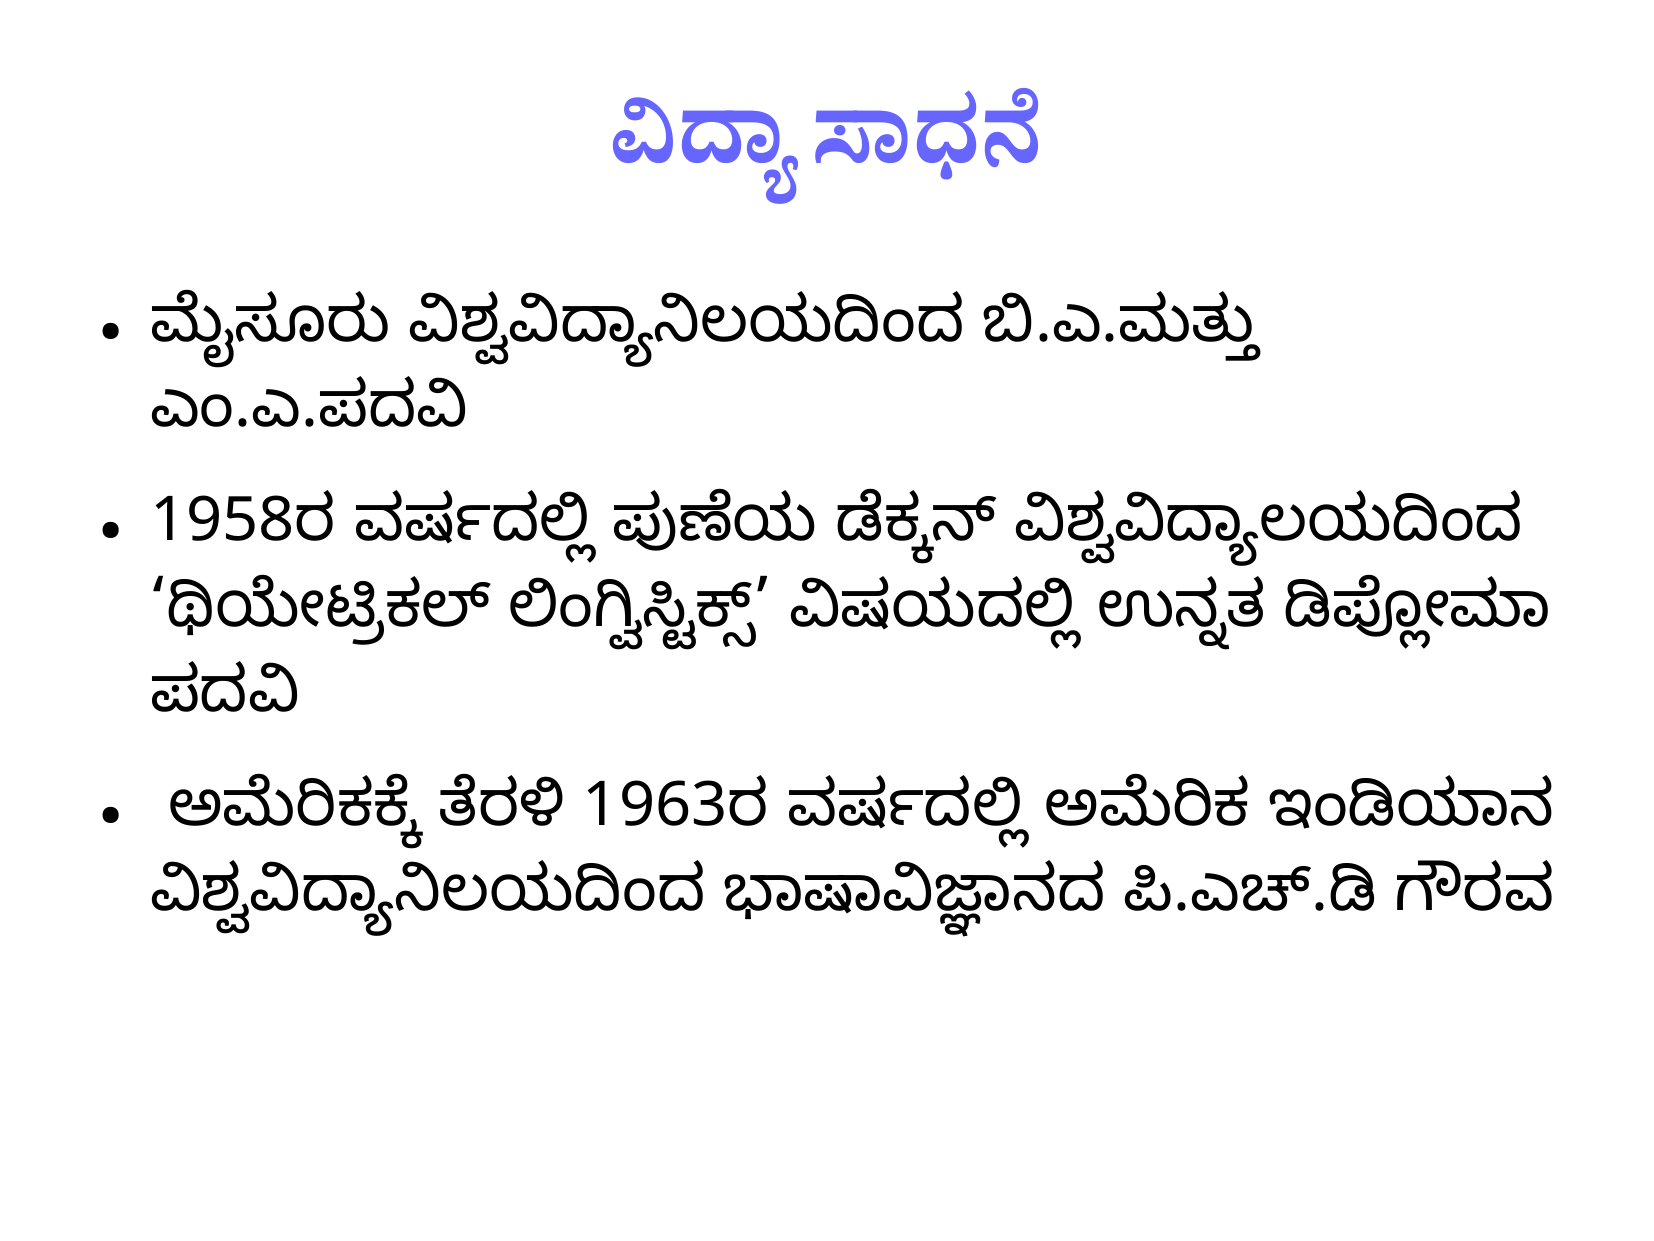

# ವಿದ್ಯಾ ಸಾಧನೆ
ಮೈಸೂರು ವಿಶ್ವವಿದ್ಯಾನಿಲಯದಿಂದ ಬಿ.ಎ.ಮತ್ತು ಎಂ.ಎ.ಪದವಿ
1958ರ ವರ್ಷದಲ್ಲಿ ಪುಣೆಯ ಡೆಕ್ಕನ್ ವಿಶ್ವವಿದ್ಯಾಲಯದಿಂದ ‘ಥಿಯೇಟ್ರಿಕಲ್ ಲಿಂಗ್ವಿಸ್ಟಿಕ್ಸ್’ ವಿಷಯದಲ್ಲಿ ಉನ್ನತ ಡಿಪ್ಲೋಮಾ ಪದವಿ
 ಅಮೆರಿಕಕ್ಕೆ ತೆರಳಿ 1963ರ ವರ್ಷದಲ್ಲಿ ಅಮೆರಿಕ ಇಂಡಿಯಾನ ವಿಶ್ವವಿದ್ಯಾನಿಲಯದಿಂದ ಭಾಷಾವಿಜ್ಞಾನದ ಪಿ.ಎಚ್.ಡಿ ಗೌರವ